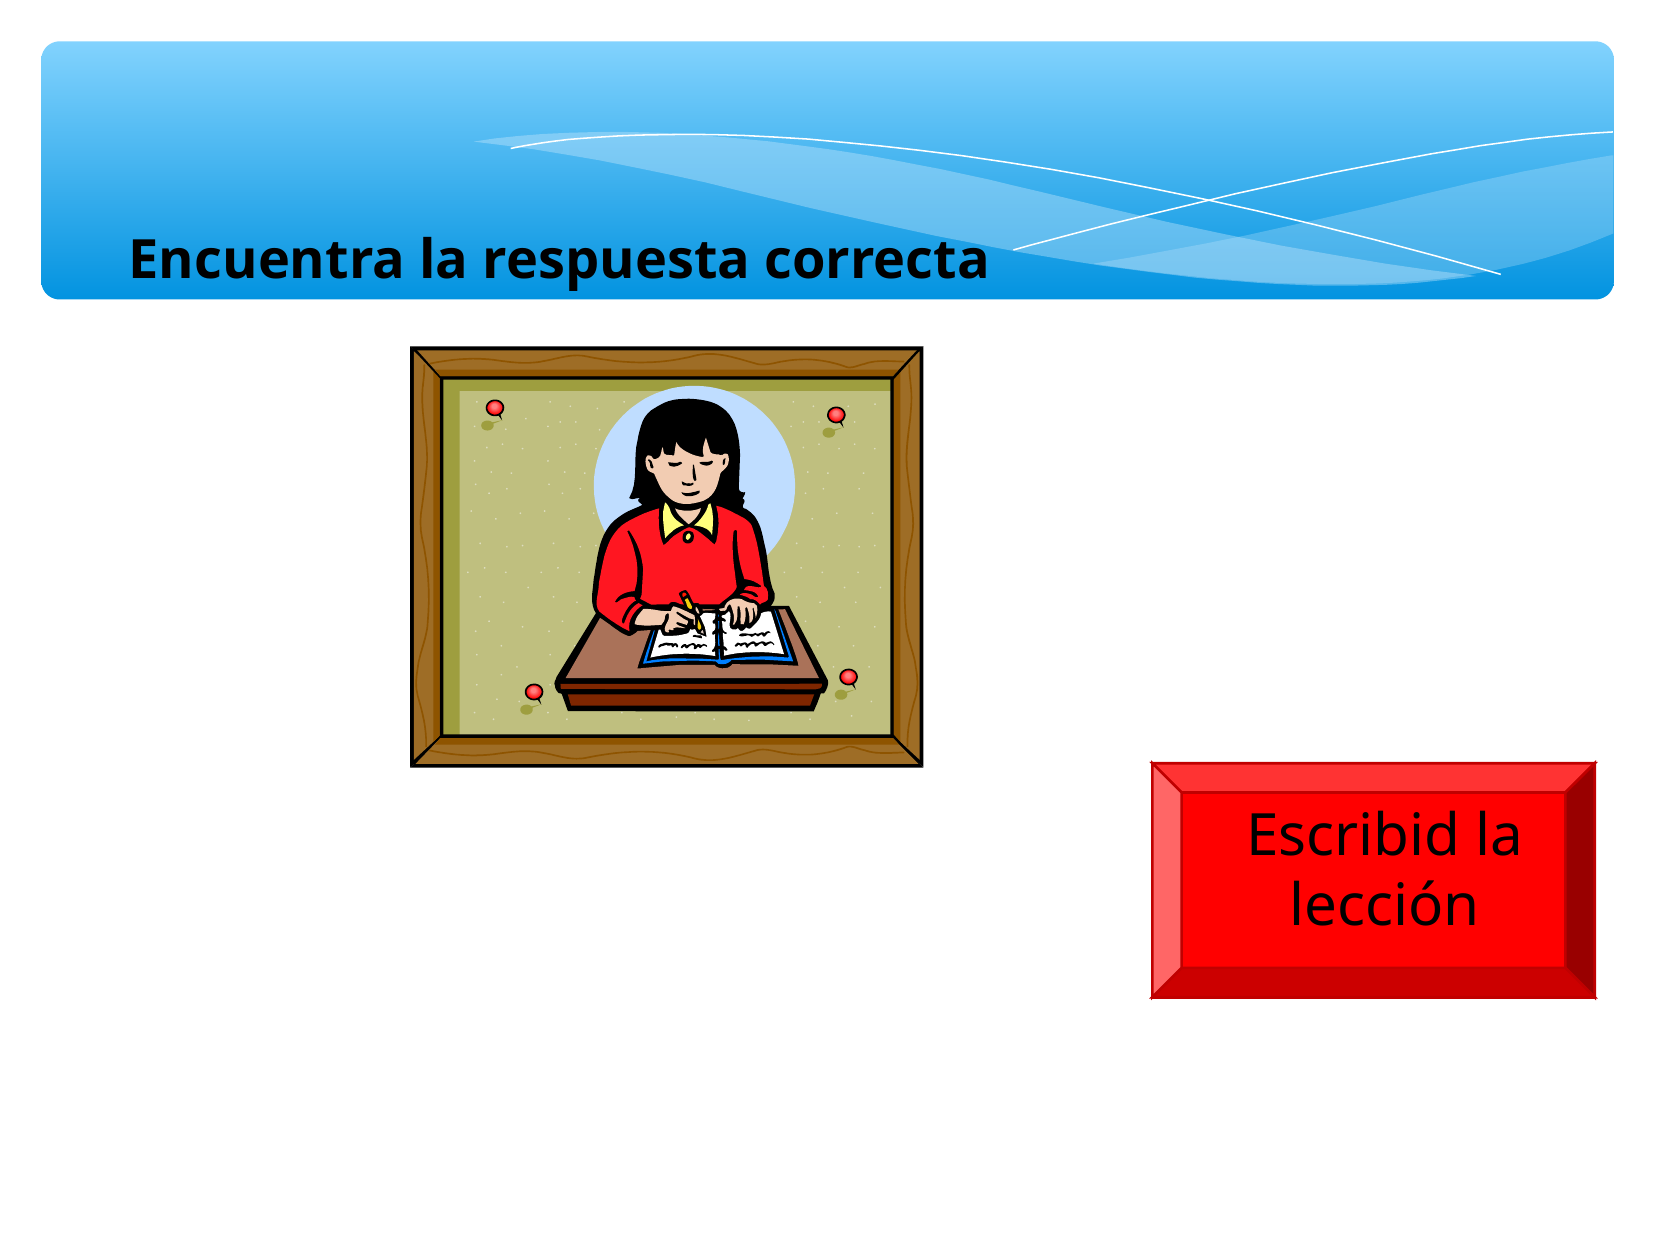

Encuentra la respuesta correcta
Escribid la lección